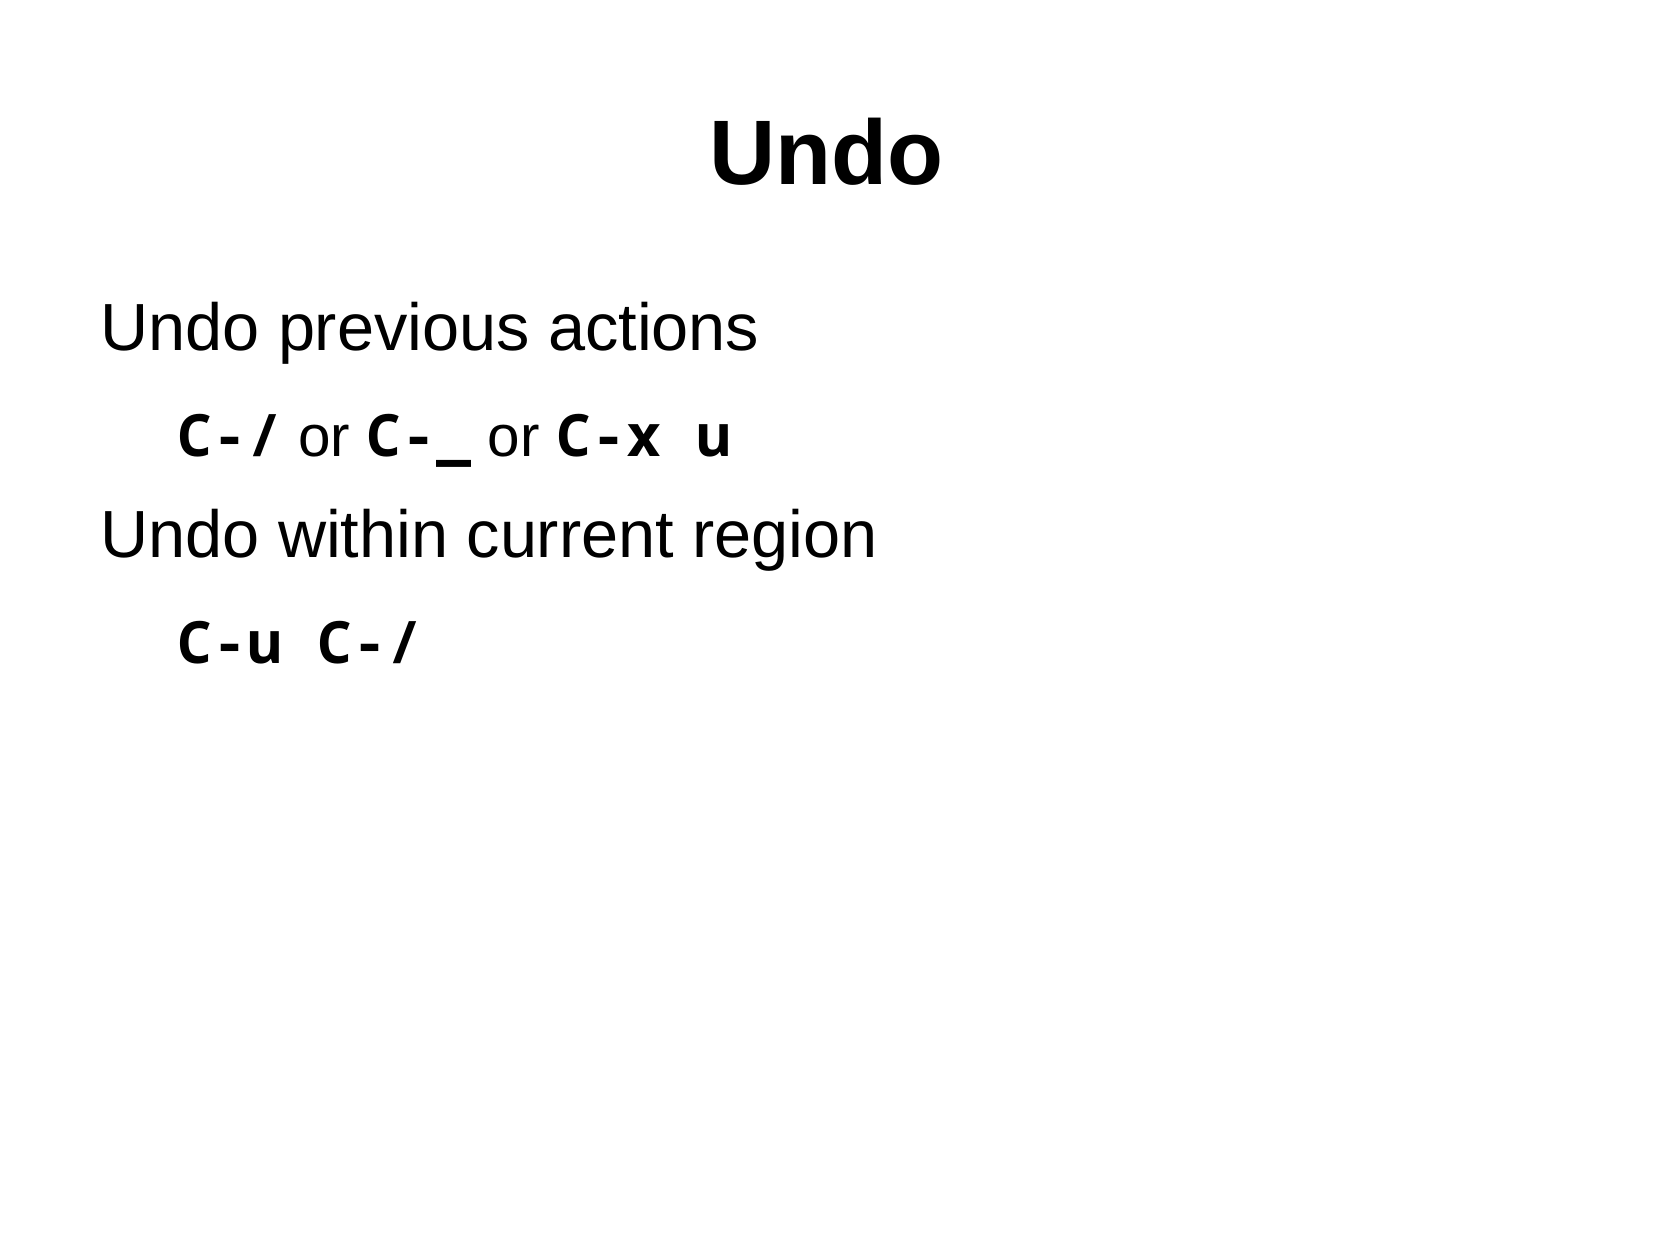

# Undo
Undo previous actions
C-/ or C-_ or C-x u
Undo within current region
C-u C-/